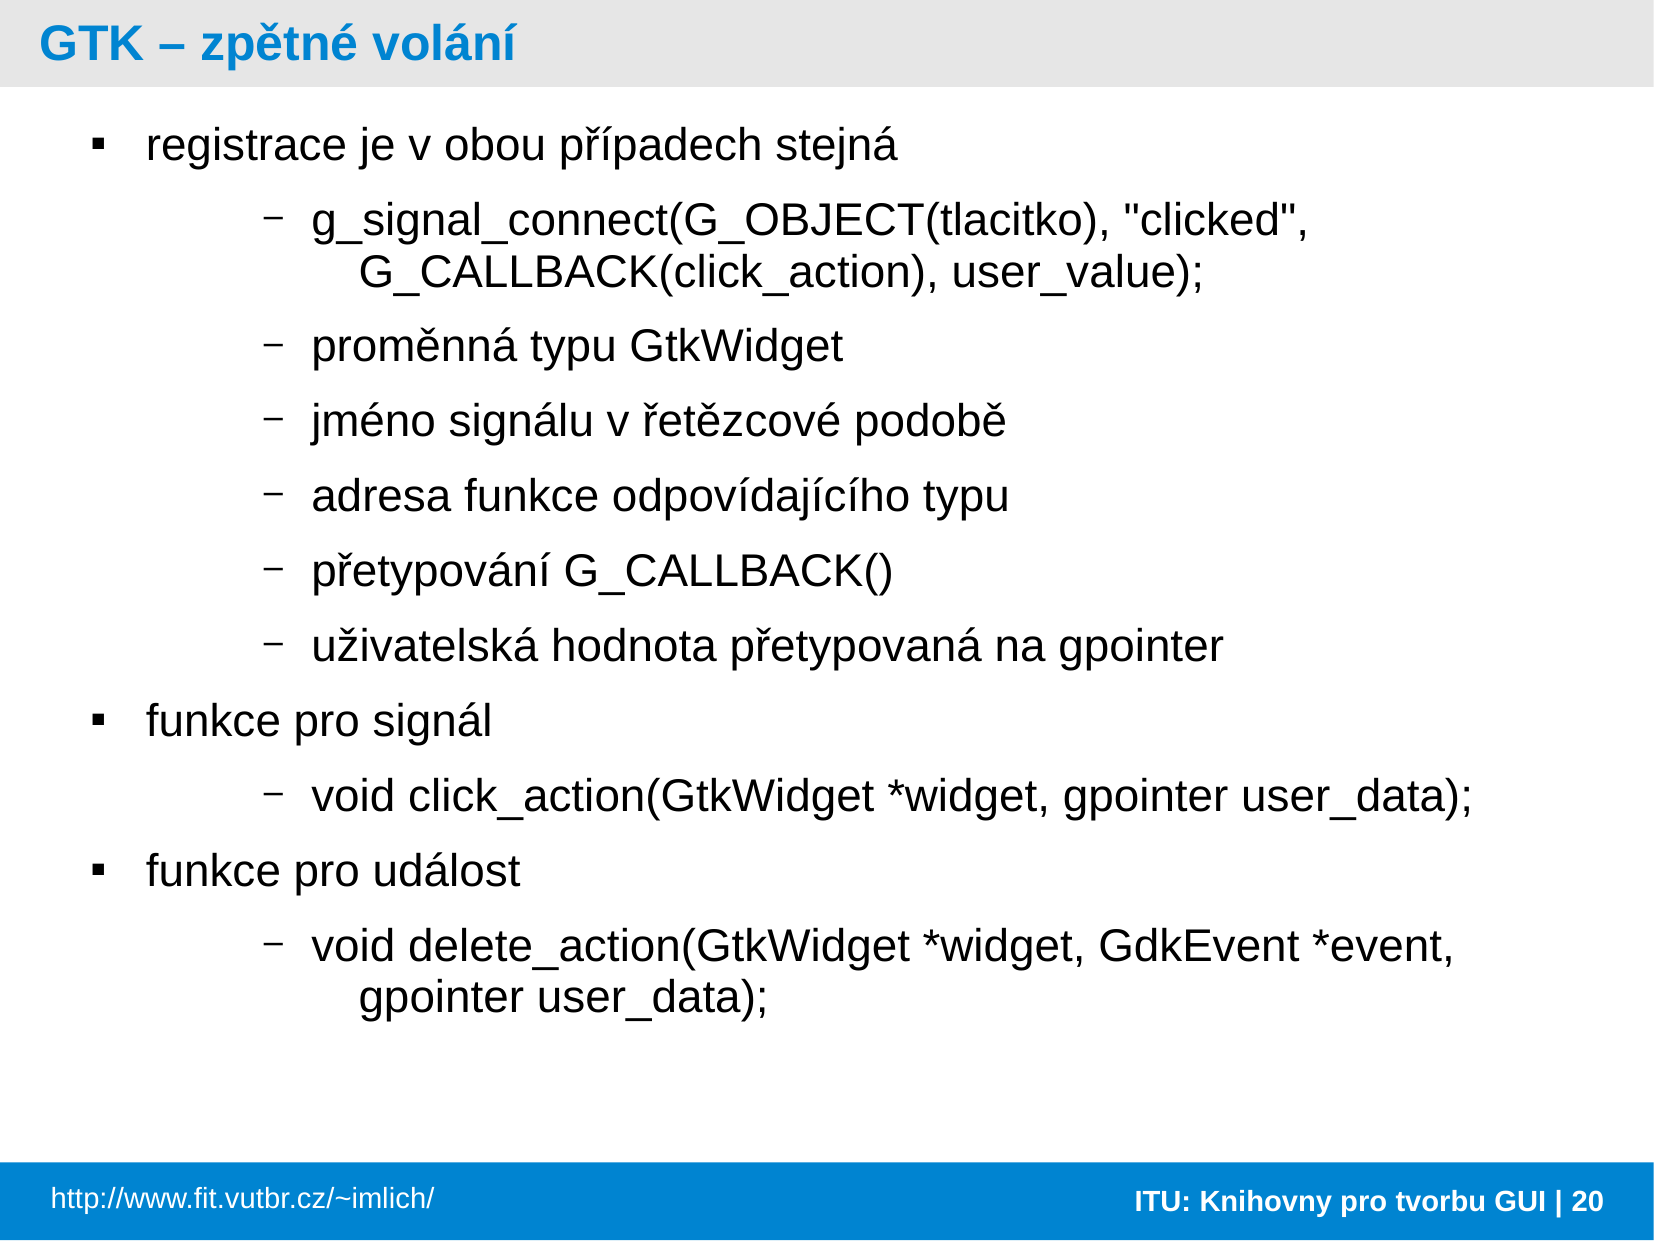

# GTK – zpětné volání
registrace je v obou případech stejná
g_signal_connect(G_OBJECT(tlacitko), "clicked", G_CALLBACK(click_action), user_value);
proměnná typu GtkWidget
jméno signálu v řetězcové podobě
adresa funkce odpovídajícího typu
přetypování G_CALLBACK()
uživatelská hodnota přetypovaná na gpointer
funkce pro signál
void click_action(GtkWidget *widget, gpointer user_data);
funkce pro událost
void delete_action(GtkWidget *widget, GdkEvent *event, gpointer user_data);